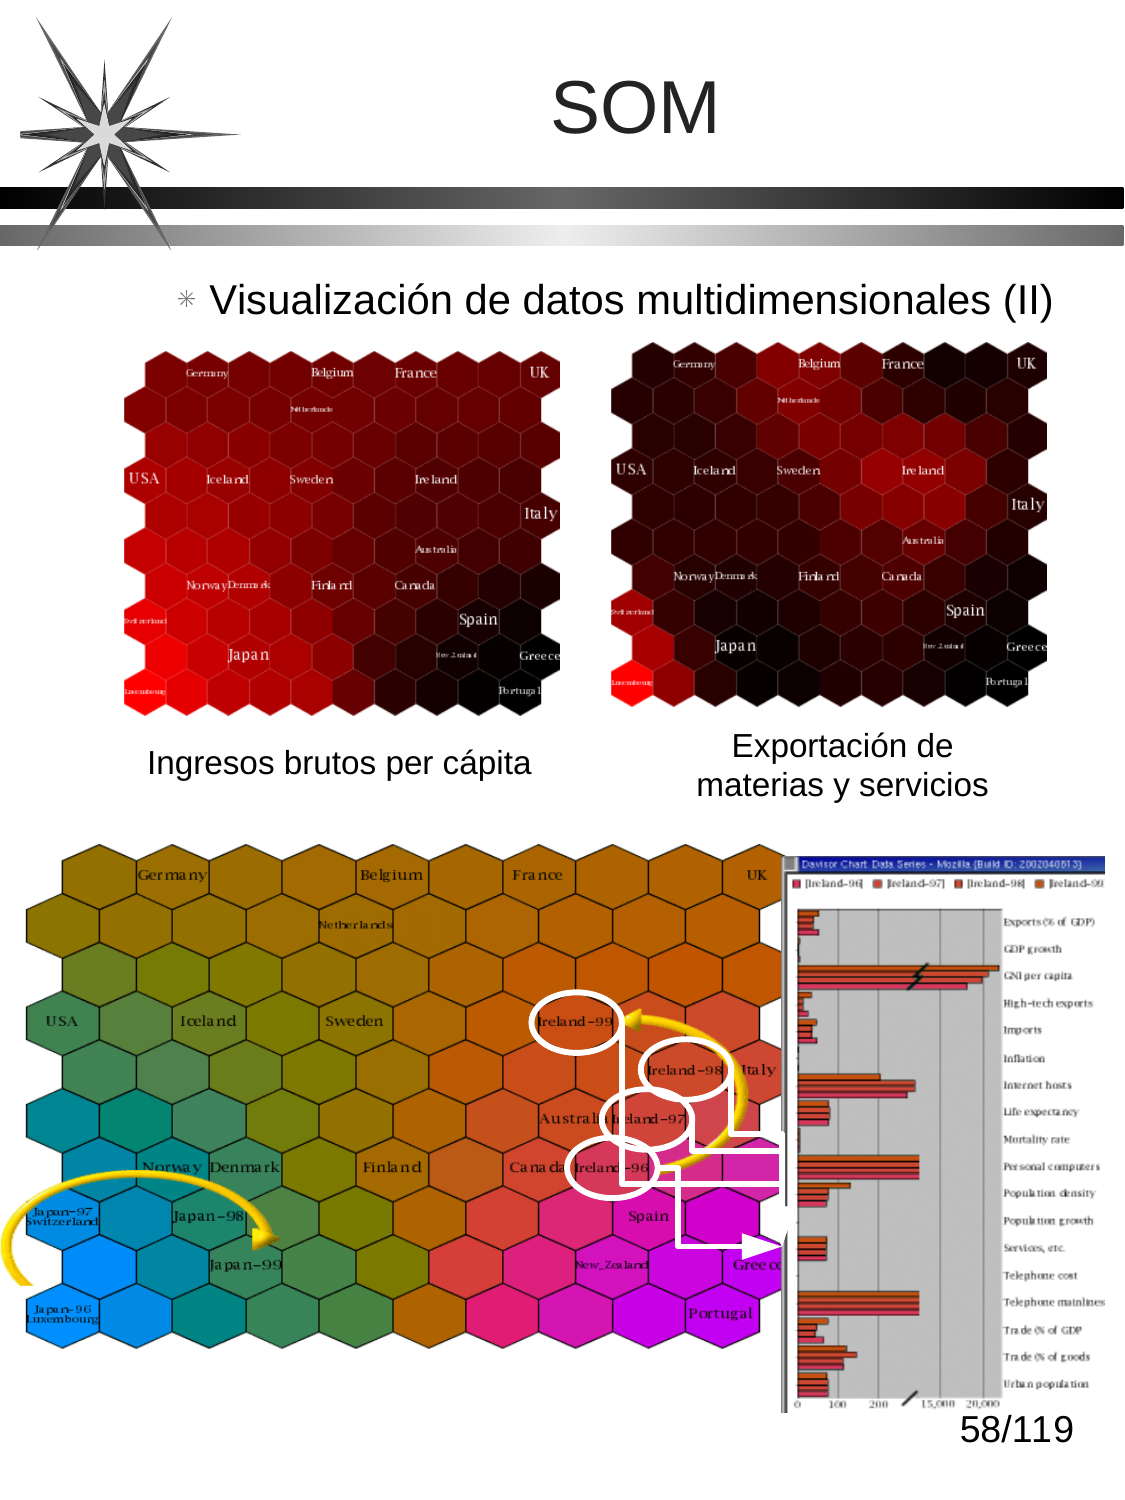

# SOM
Visualización de datos multidimensionales (II)
Exportación de
materias y servicios
Ingresos brutos per cápita